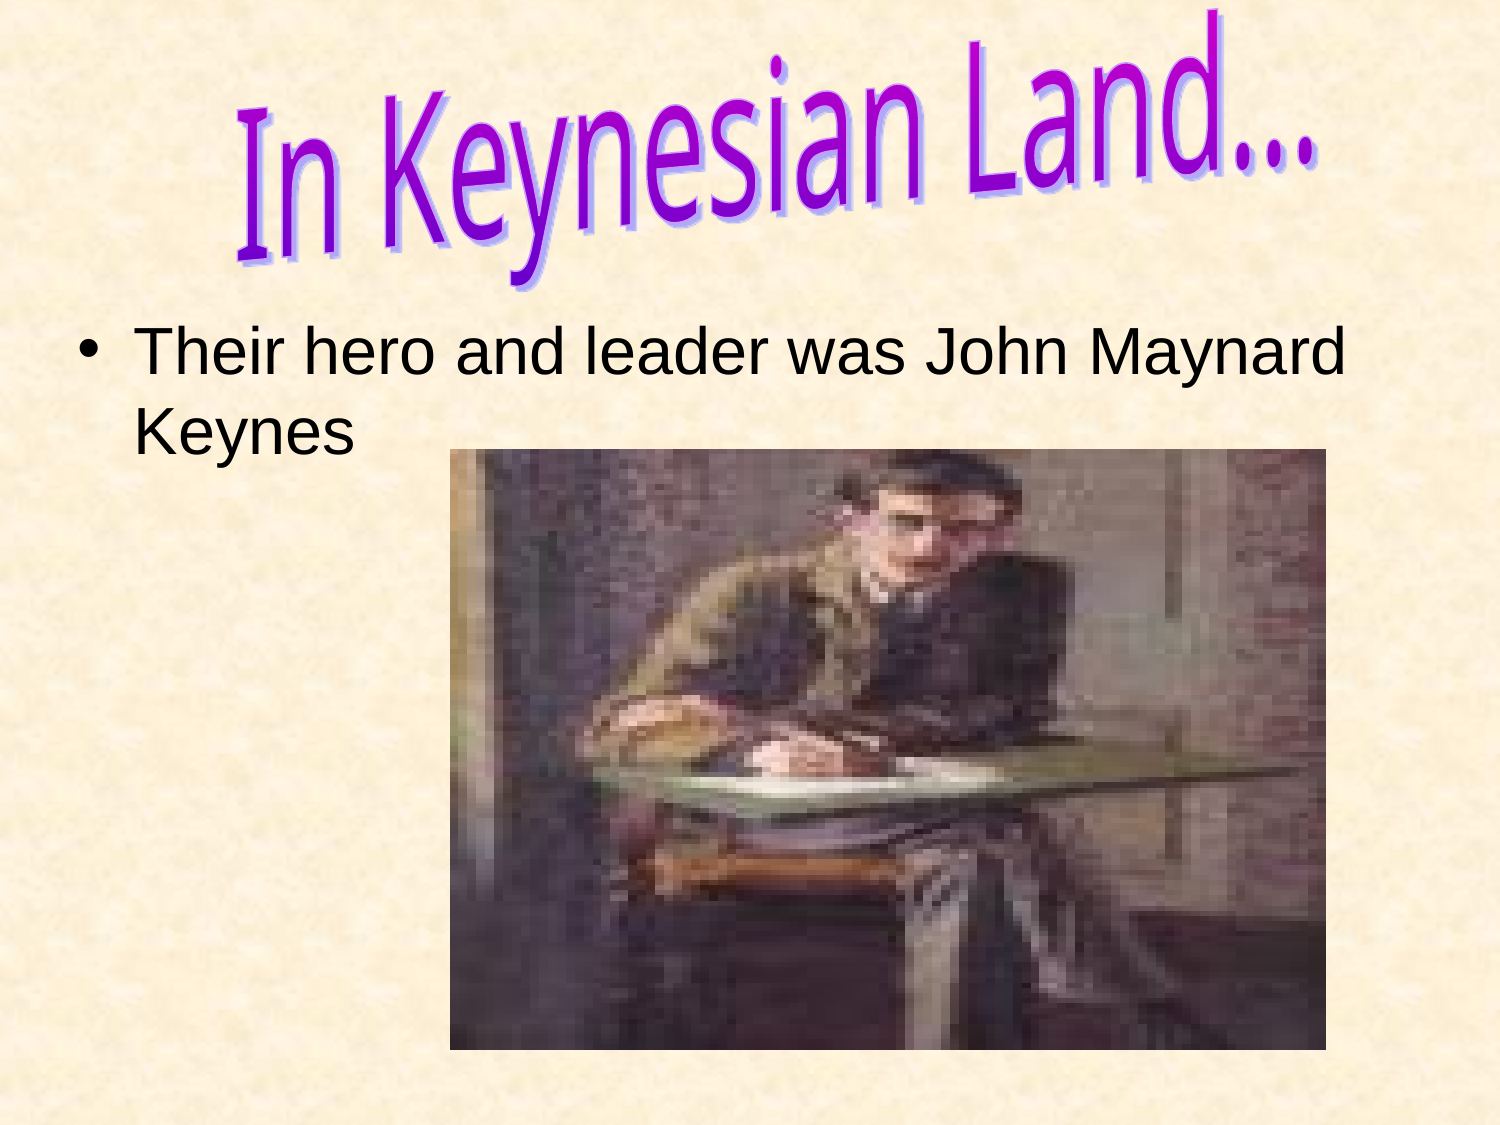

In Keynesian Land...
# Their hero and leader was John Maynard Keynes